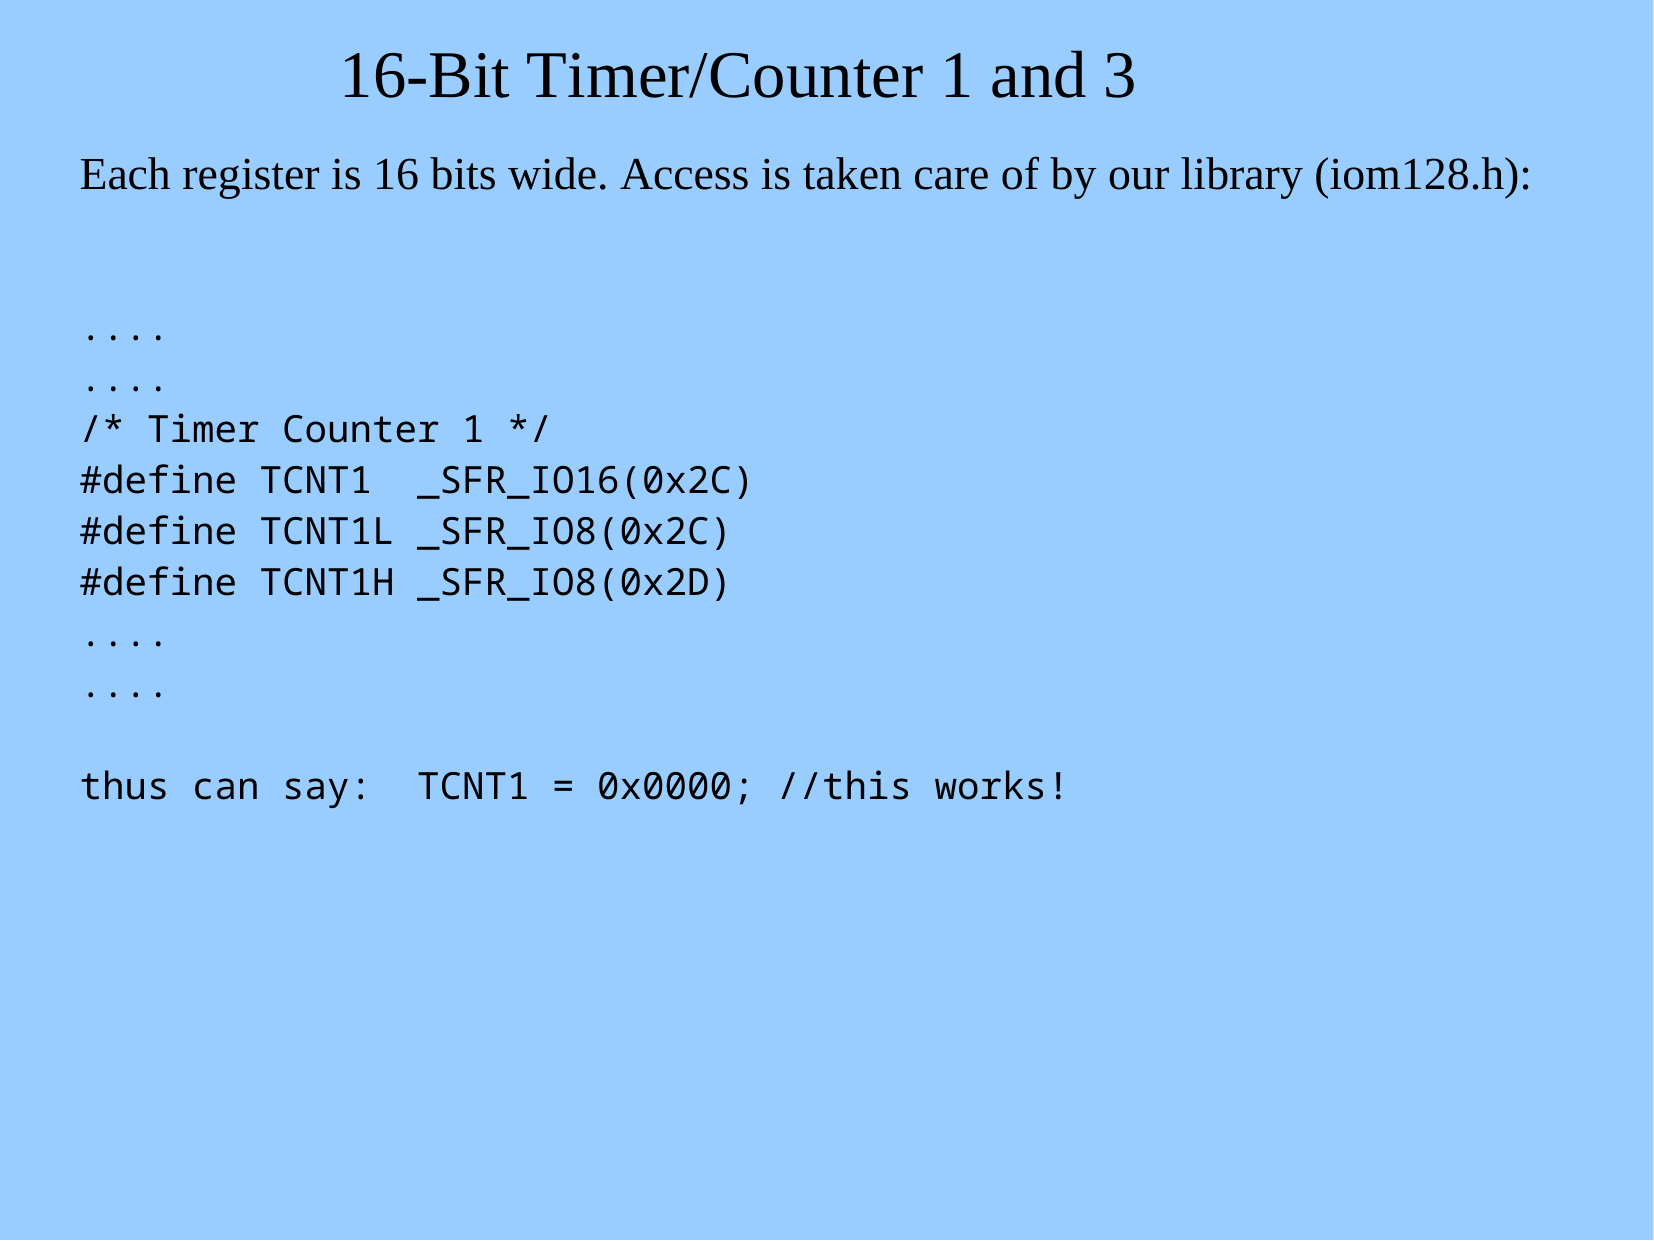

16-Bit Timer/Counter 1 and 3
Each register is 16 bits wide. Access is taken care of by our library (iom128.h):
....
....
/* Timer Counter 1 */
#define TCNT1 _SFR_IO16(0x2C)
#define TCNT1L _SFR_IO8(0x2C)
#define TCNT1H _SFR_IO8(0x2D)
....
....
thus can say: TCNT1 = 0x0000; //this works!